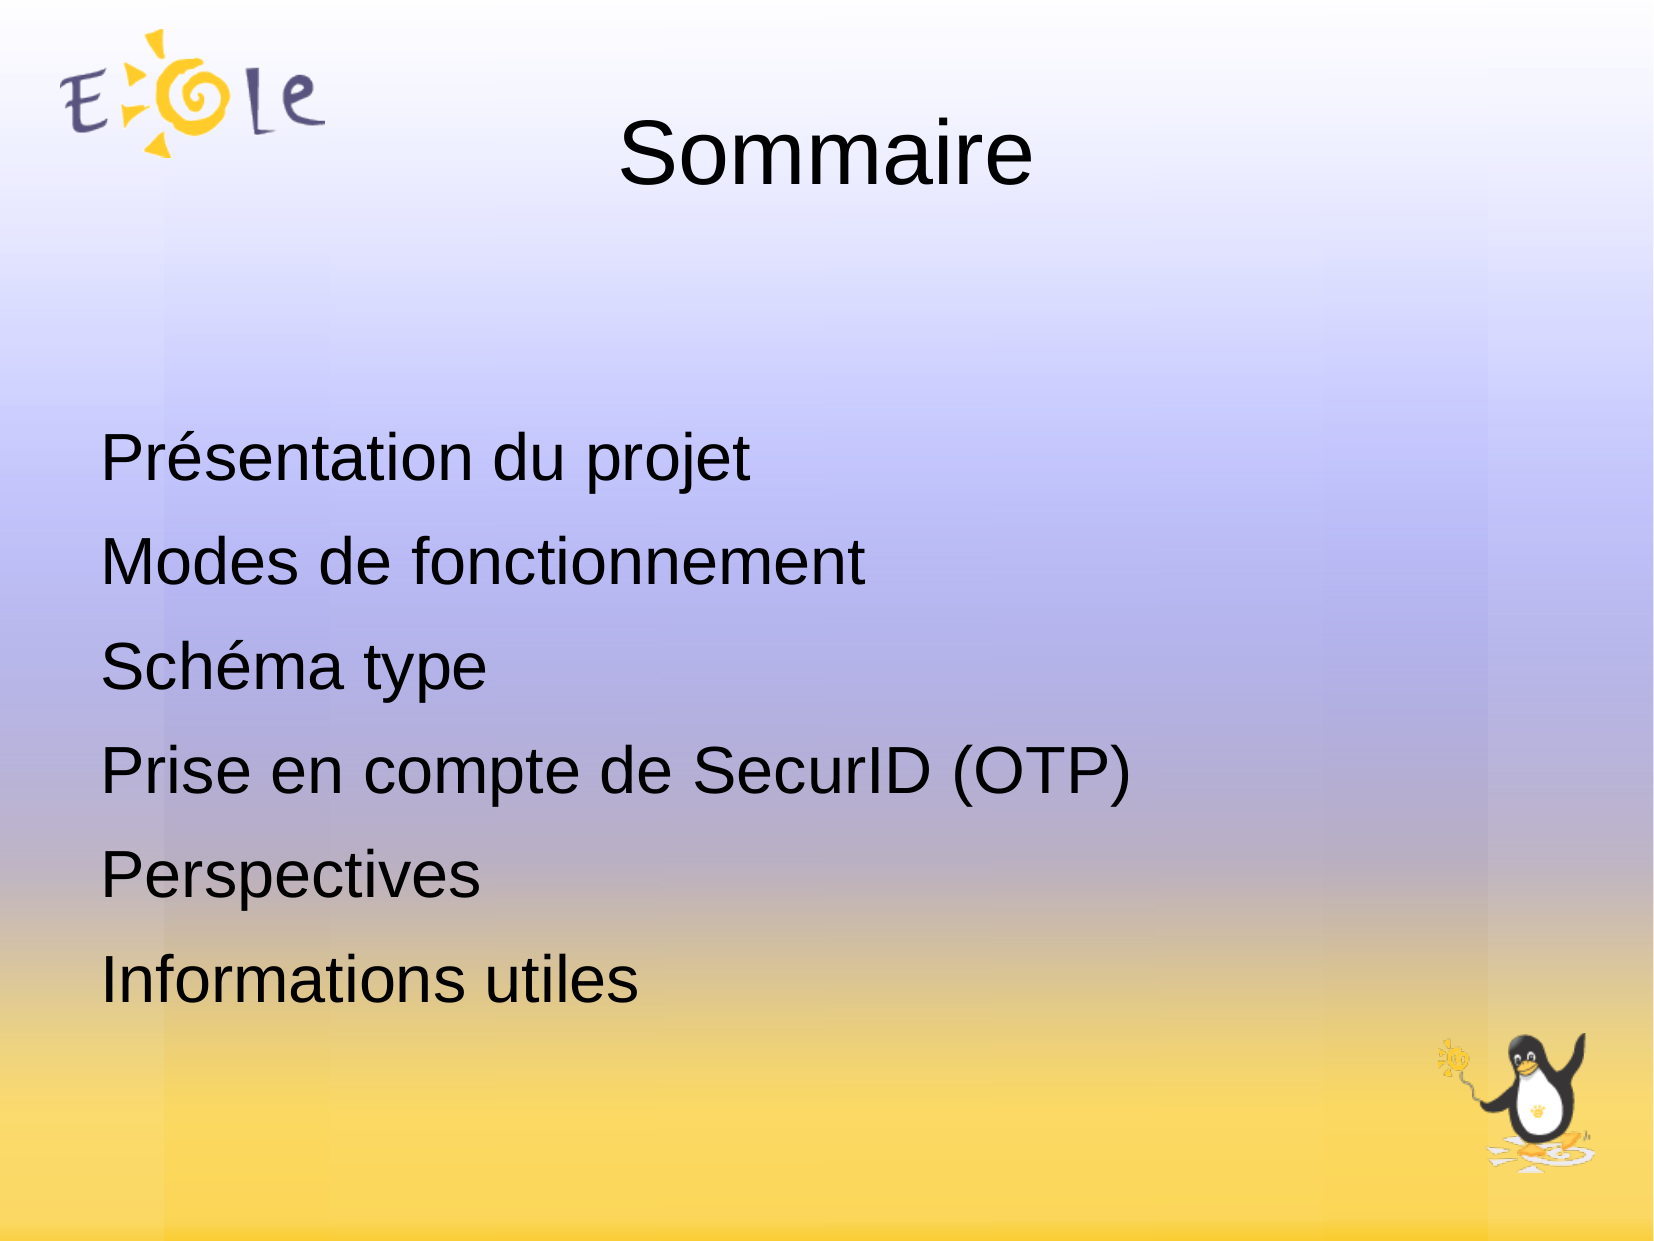

# Sommaire
Présentation du projet
Modes de fonctionnement
Schéma type
Prise en compte de SecurID (OTP)
Perspectives
Informations utiles